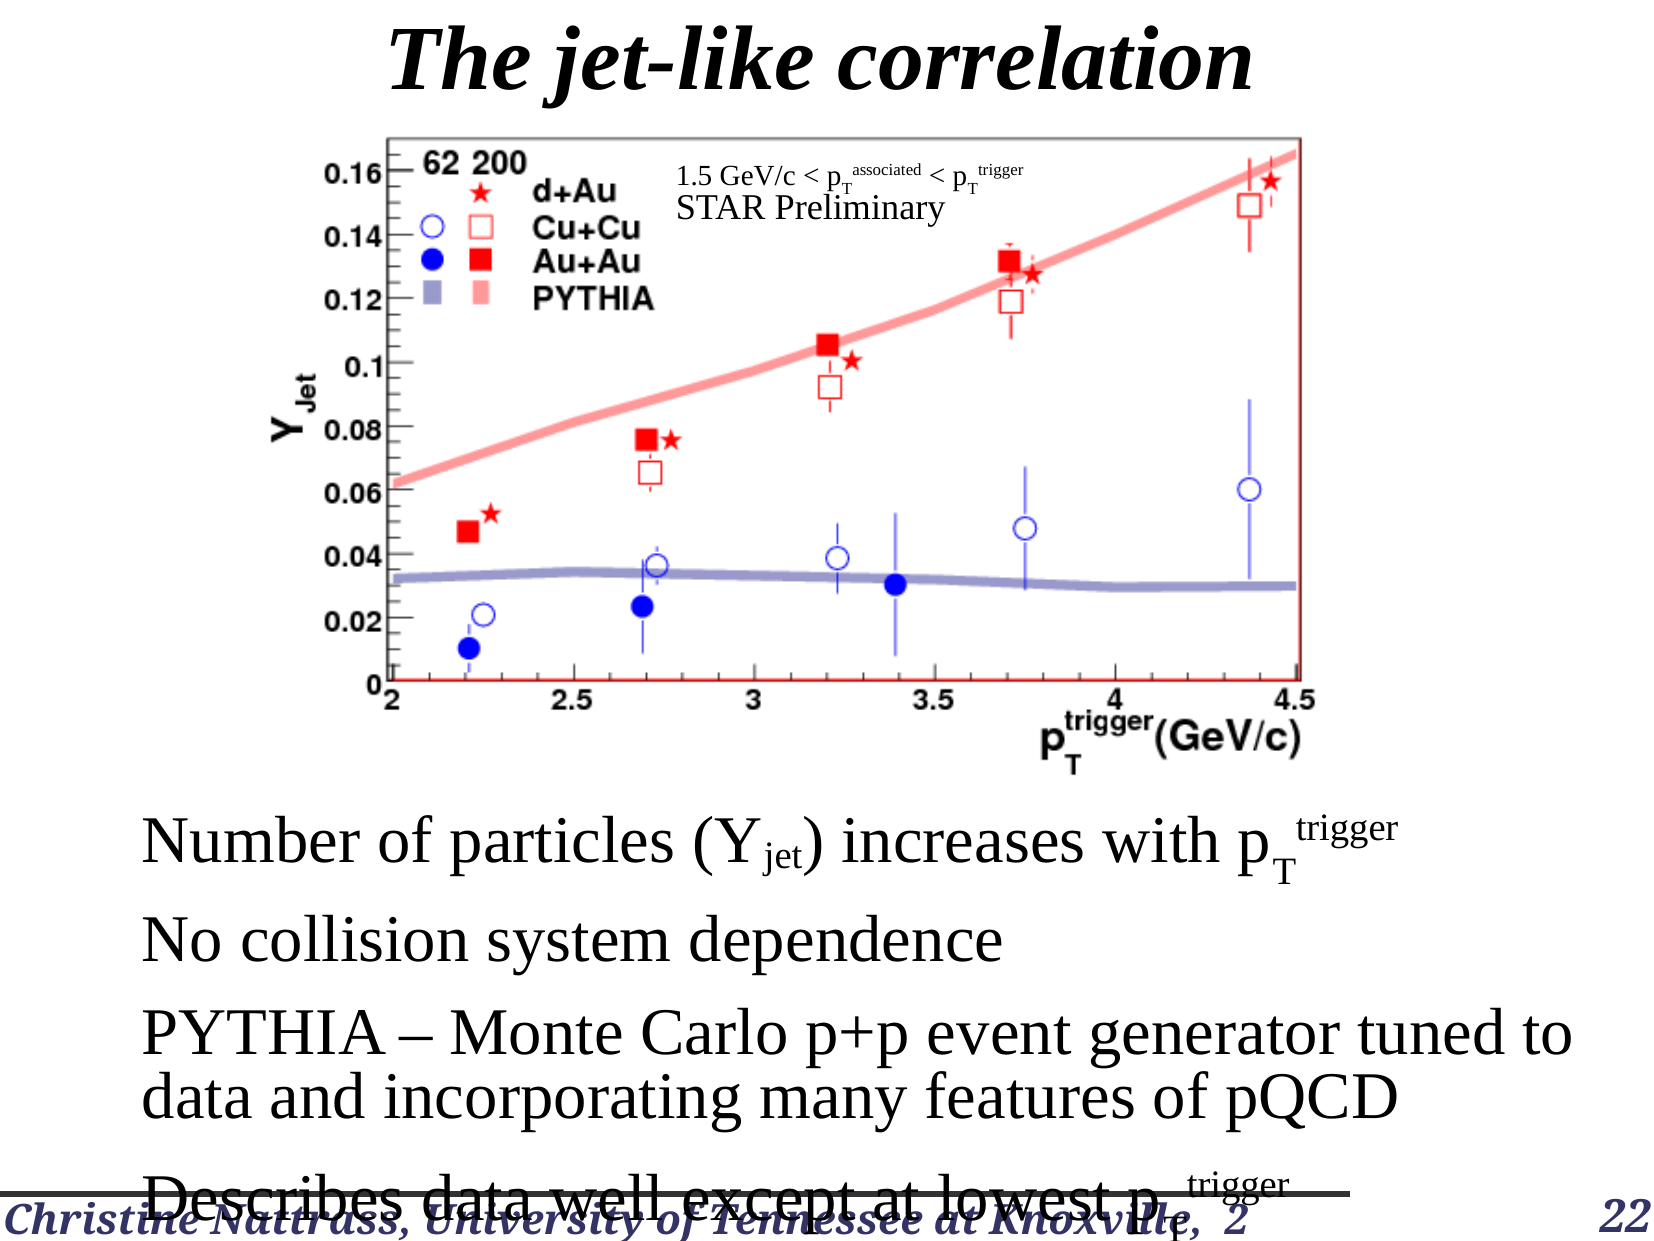

# The jet-like correlation
1.5 GeV/c < pTassociated < pTtrigger
STAR Preliminary
Number of particles (Yjet) increases with pTtrigger
No collision system dependence
PYTHIA – Monte Carlo p+p event generator tuned to data and incorporating many features of pQCD
Describes data well except at lowest pTtrigger